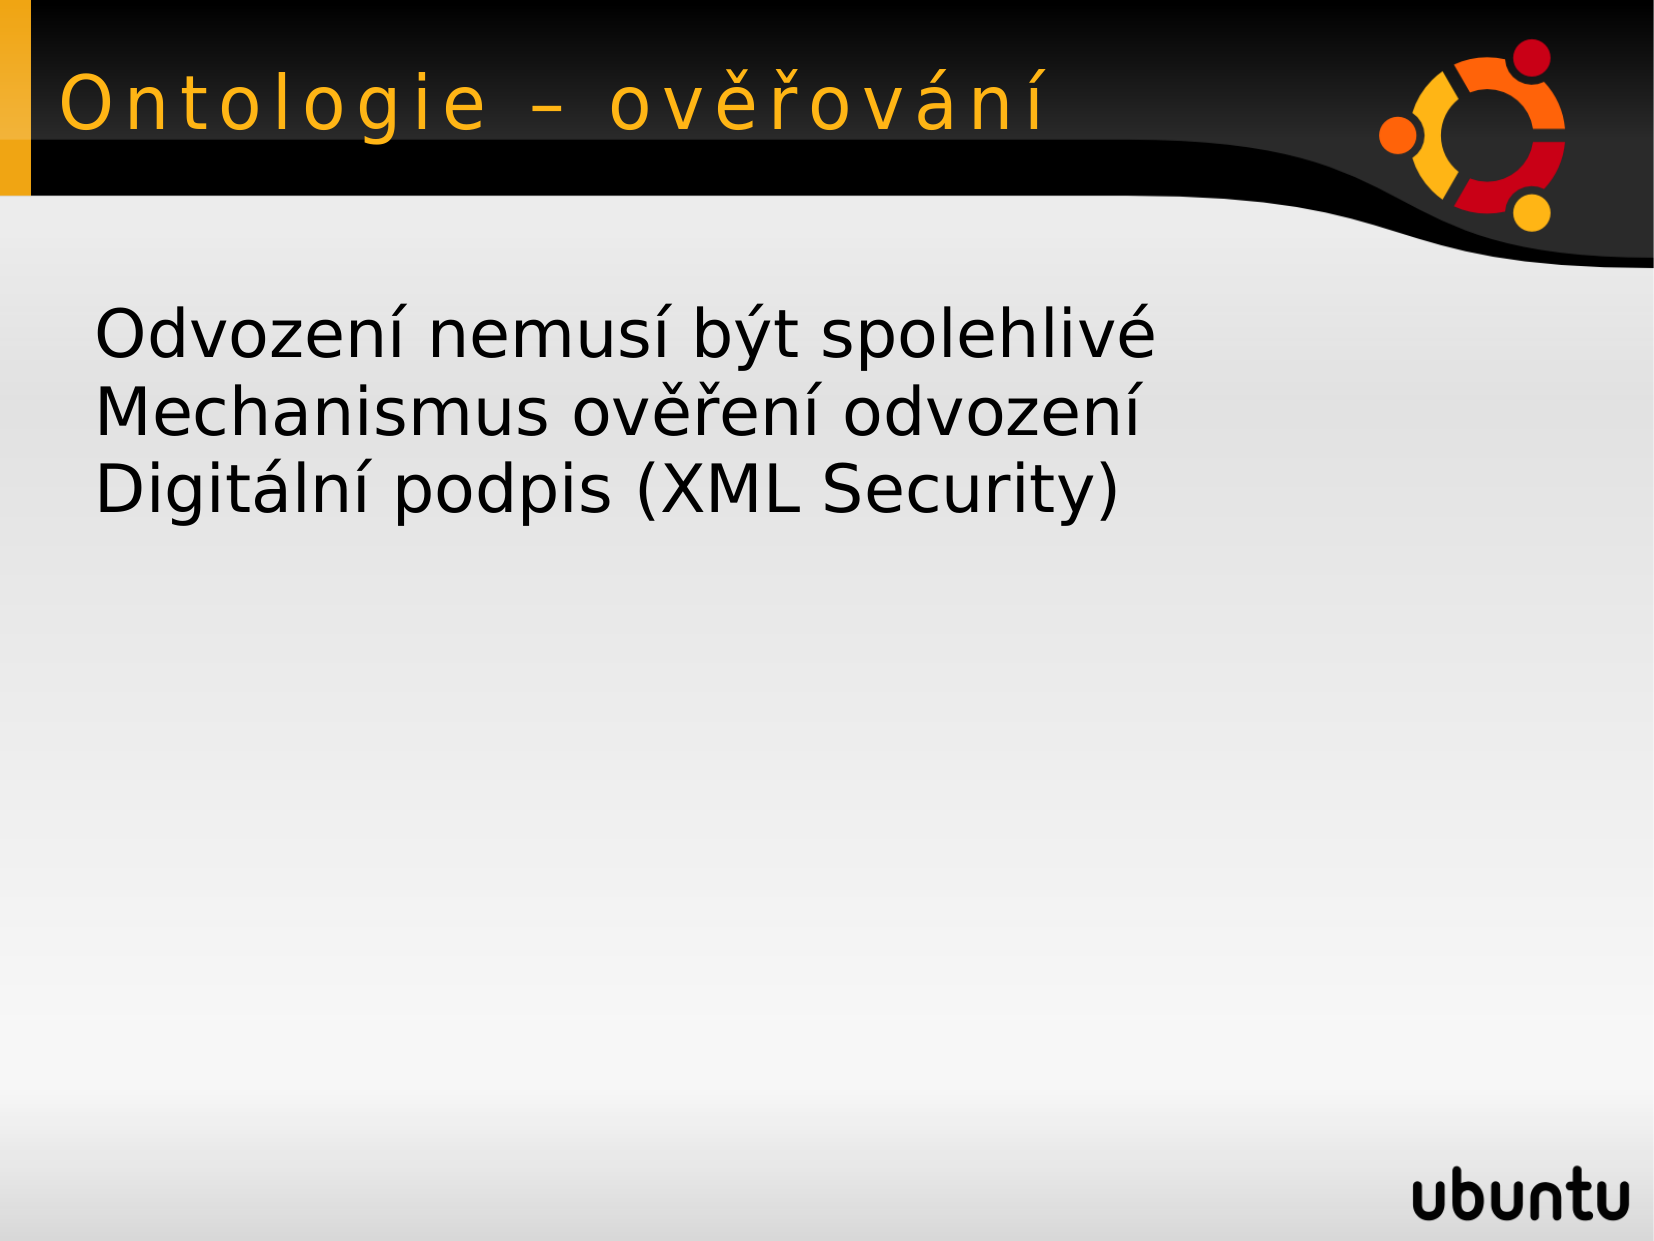

# Ontologie – ověřování
Odvození nemusí být spolehlivé
Mechanismus ověření odvození
Digitální podpis (XML Security)